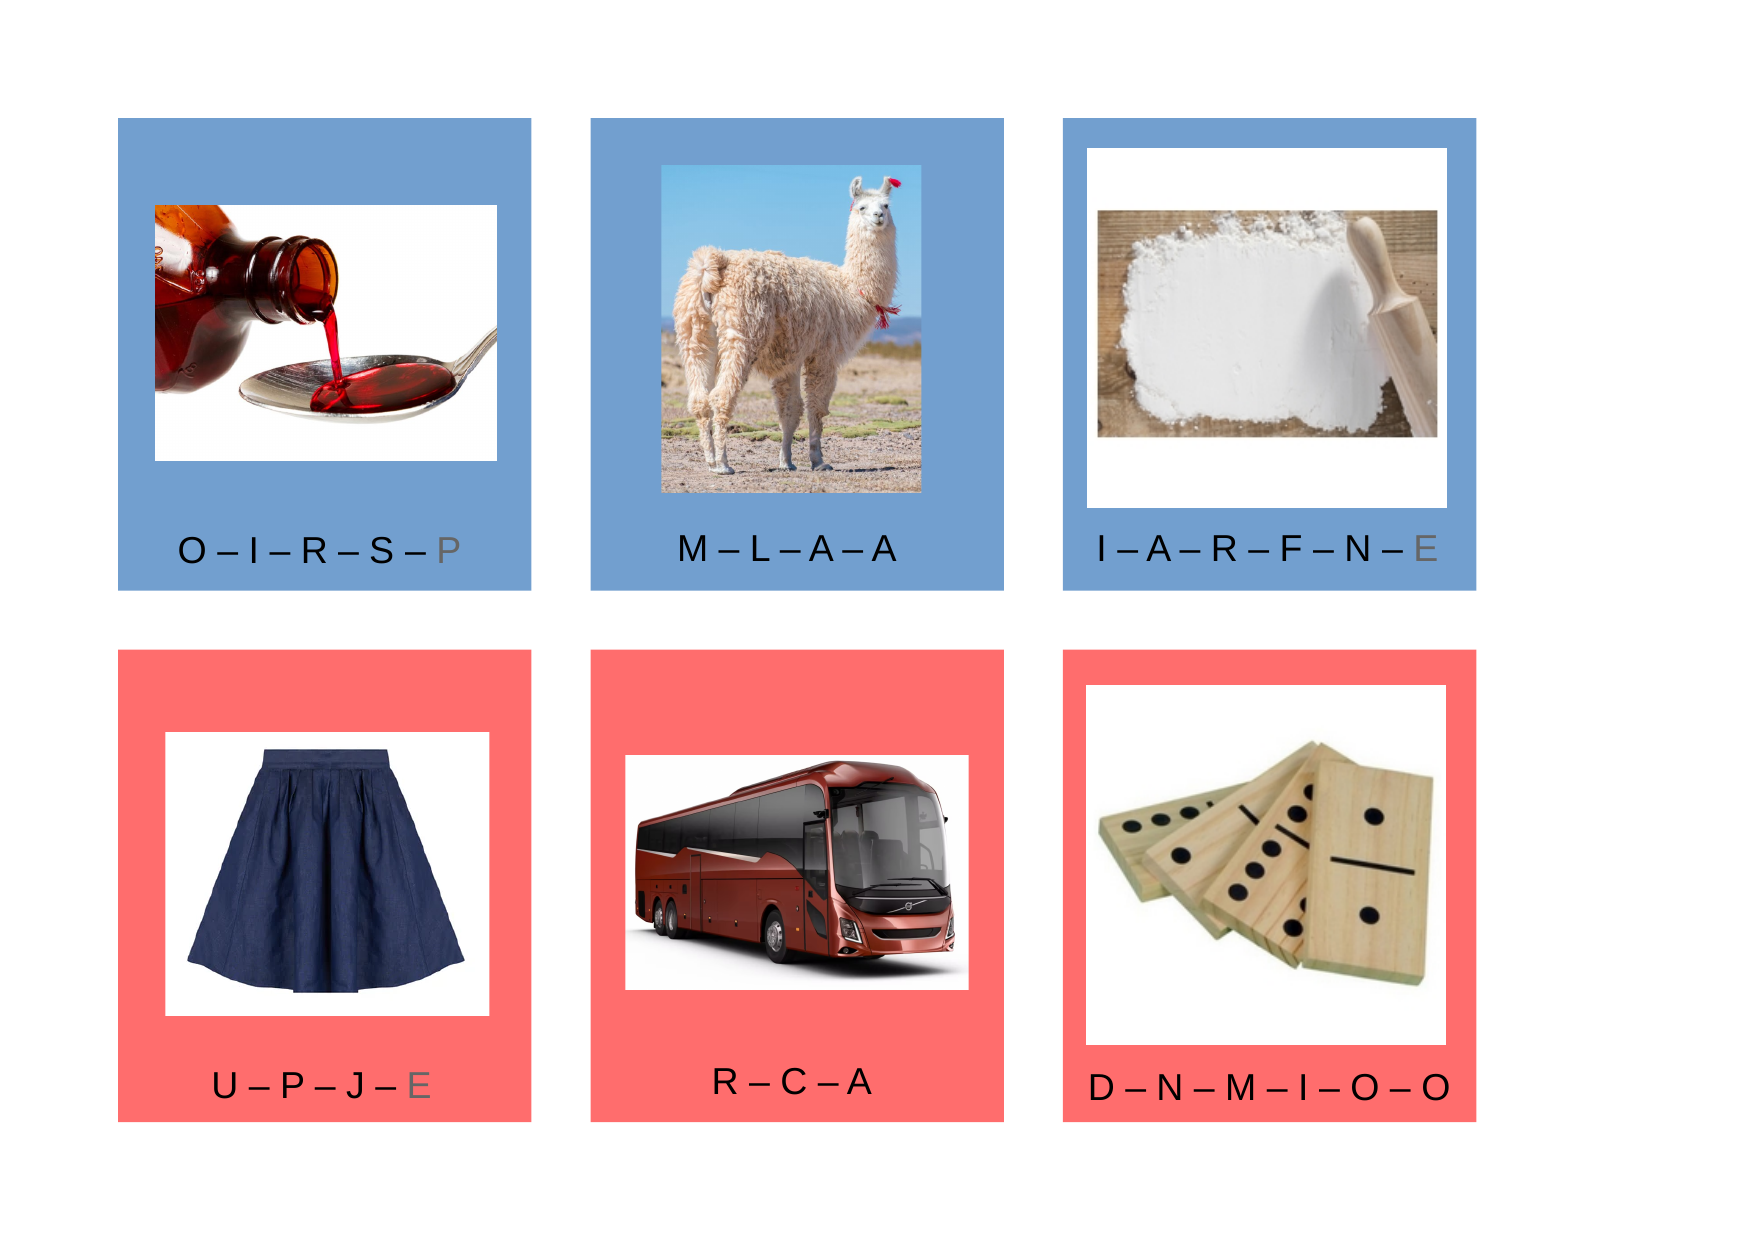

M – L – A – A
I – A – R – F – N – E
O – I – R – S – P
R – C – A
U – P – J – E
D – N – M – I – O – O